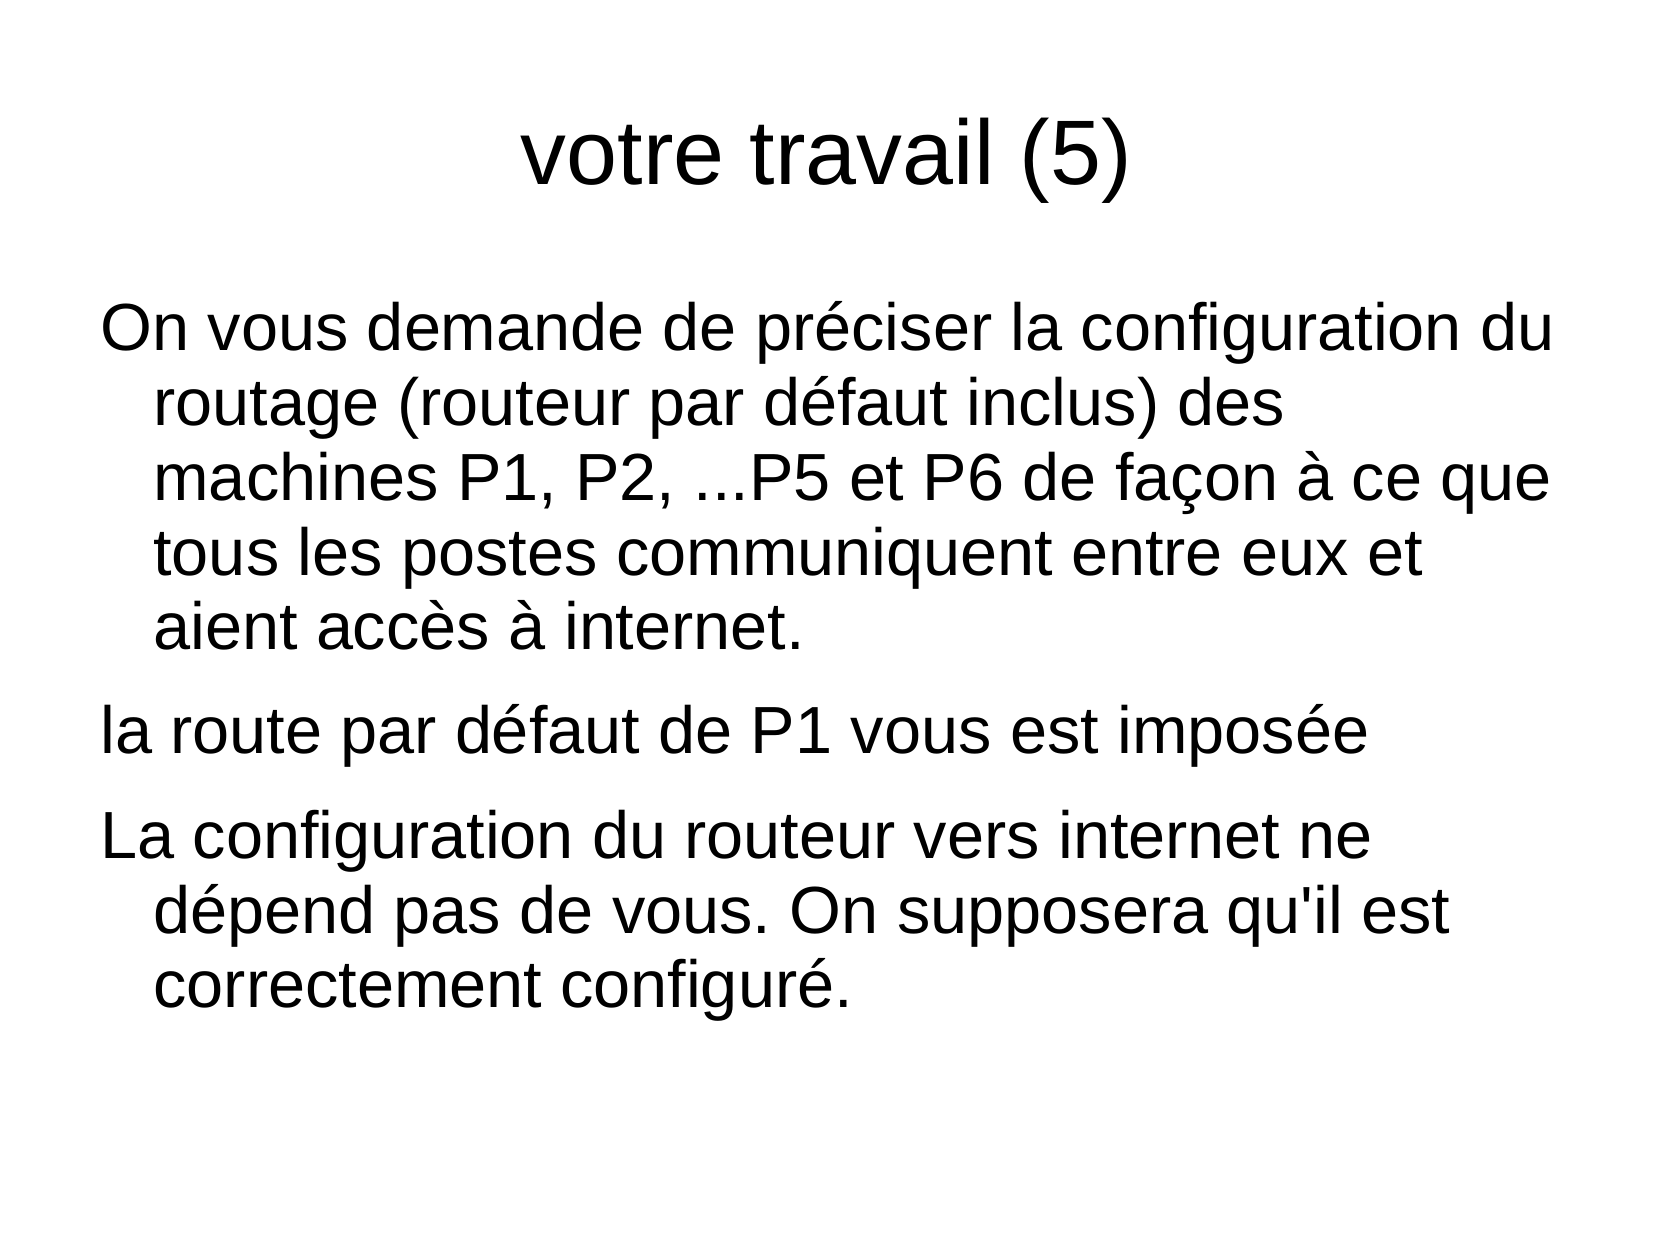

# votre travail (5)
On vous demande de préciser la configuration du routage (routeur par défaut inclus) des machines P1, P2, ...P5 et P6 de façon à ce que tous les postes communiquent entre eux et aient accès à internet.
la route par défaut de P1 vous est imposée
La configuration du routeur vers internet ne dépend pas de vous. On supposera qu'il est correctement configuré.